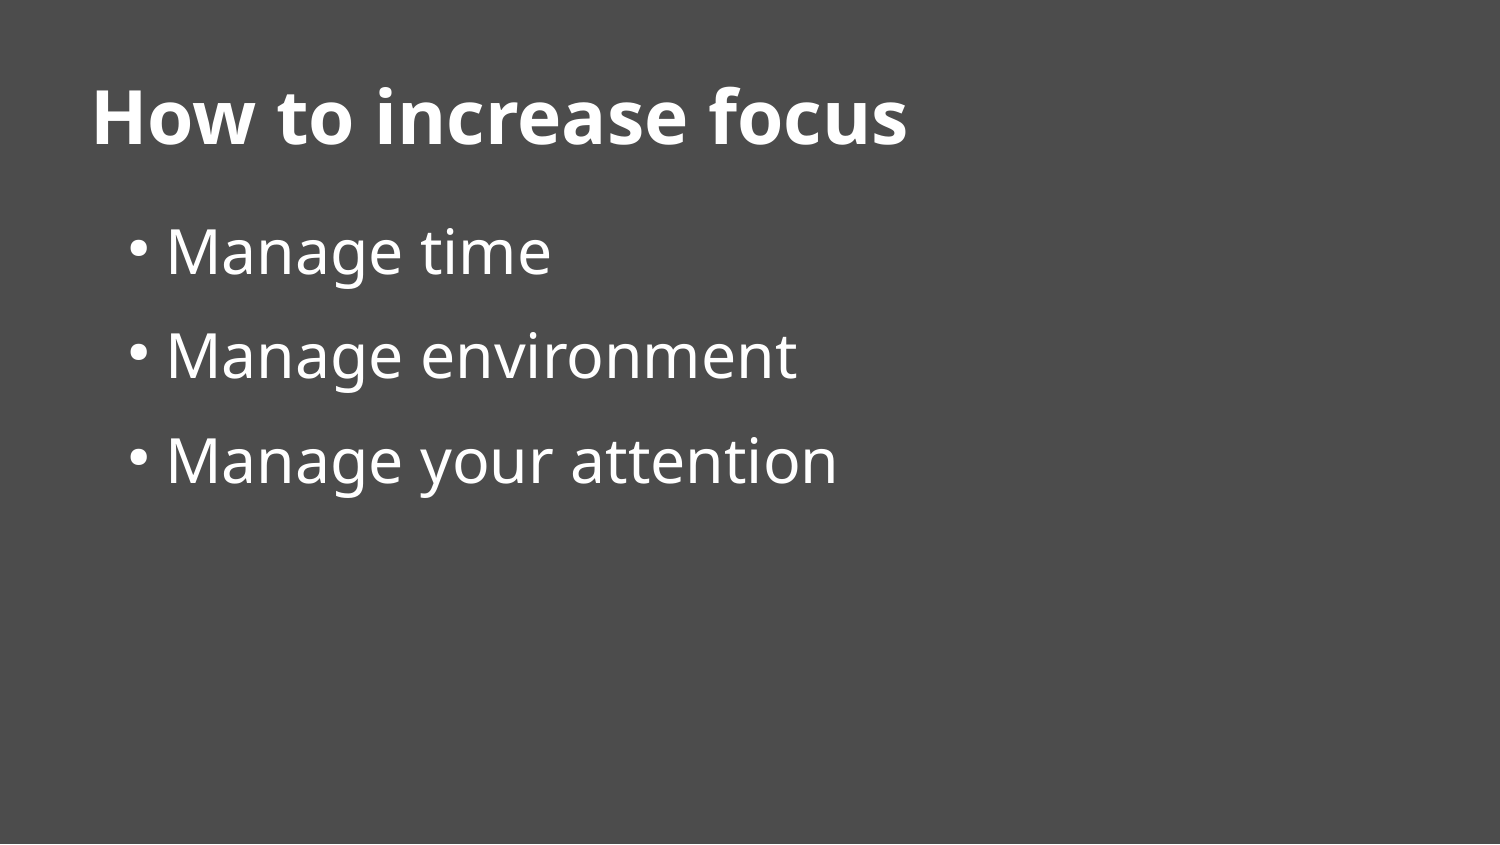

# How to increase focus
Manage time
Manage environment
Manage your attention